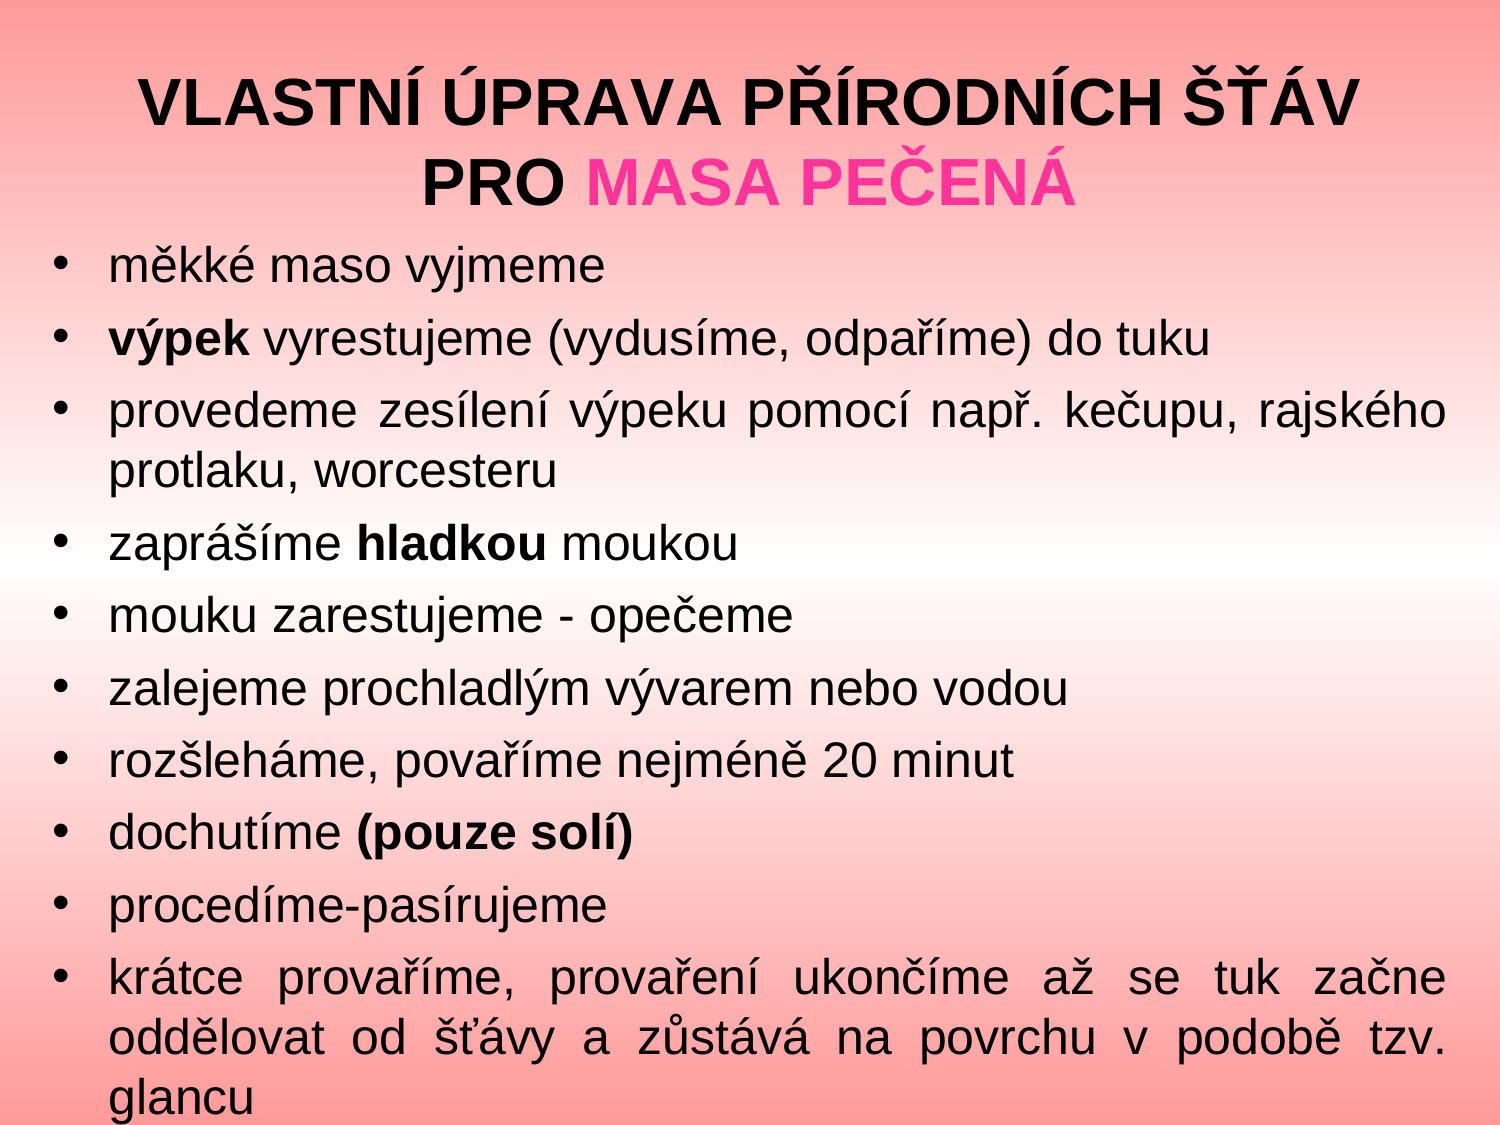

# VLASTNÍ ÚPRAVA PŘÍRODNÍCH ŠŤÁV PRO MASA PEČENÁ
měkké maso vyjmeme
výpek vyrestujeme (vydusíme, odpaříme) do tuku
provedeme zesílení výpeku pomocí např. kečupu, rajského protlaku, worcesteru
zaprášíme hladkou moukou
mouku zarestujeme - opečeme
zalejeme prochladlým vývarem nebo vodou
rozšleháme, povaříme nejméně 20 minut
dochutíme (pouze solí)
procedíme-pasírujeme
krátce provaříme, provaření ukončíme až se tuk začne oddělovat od šťávy a zůstává na povrchu v podobě tzv. glancu